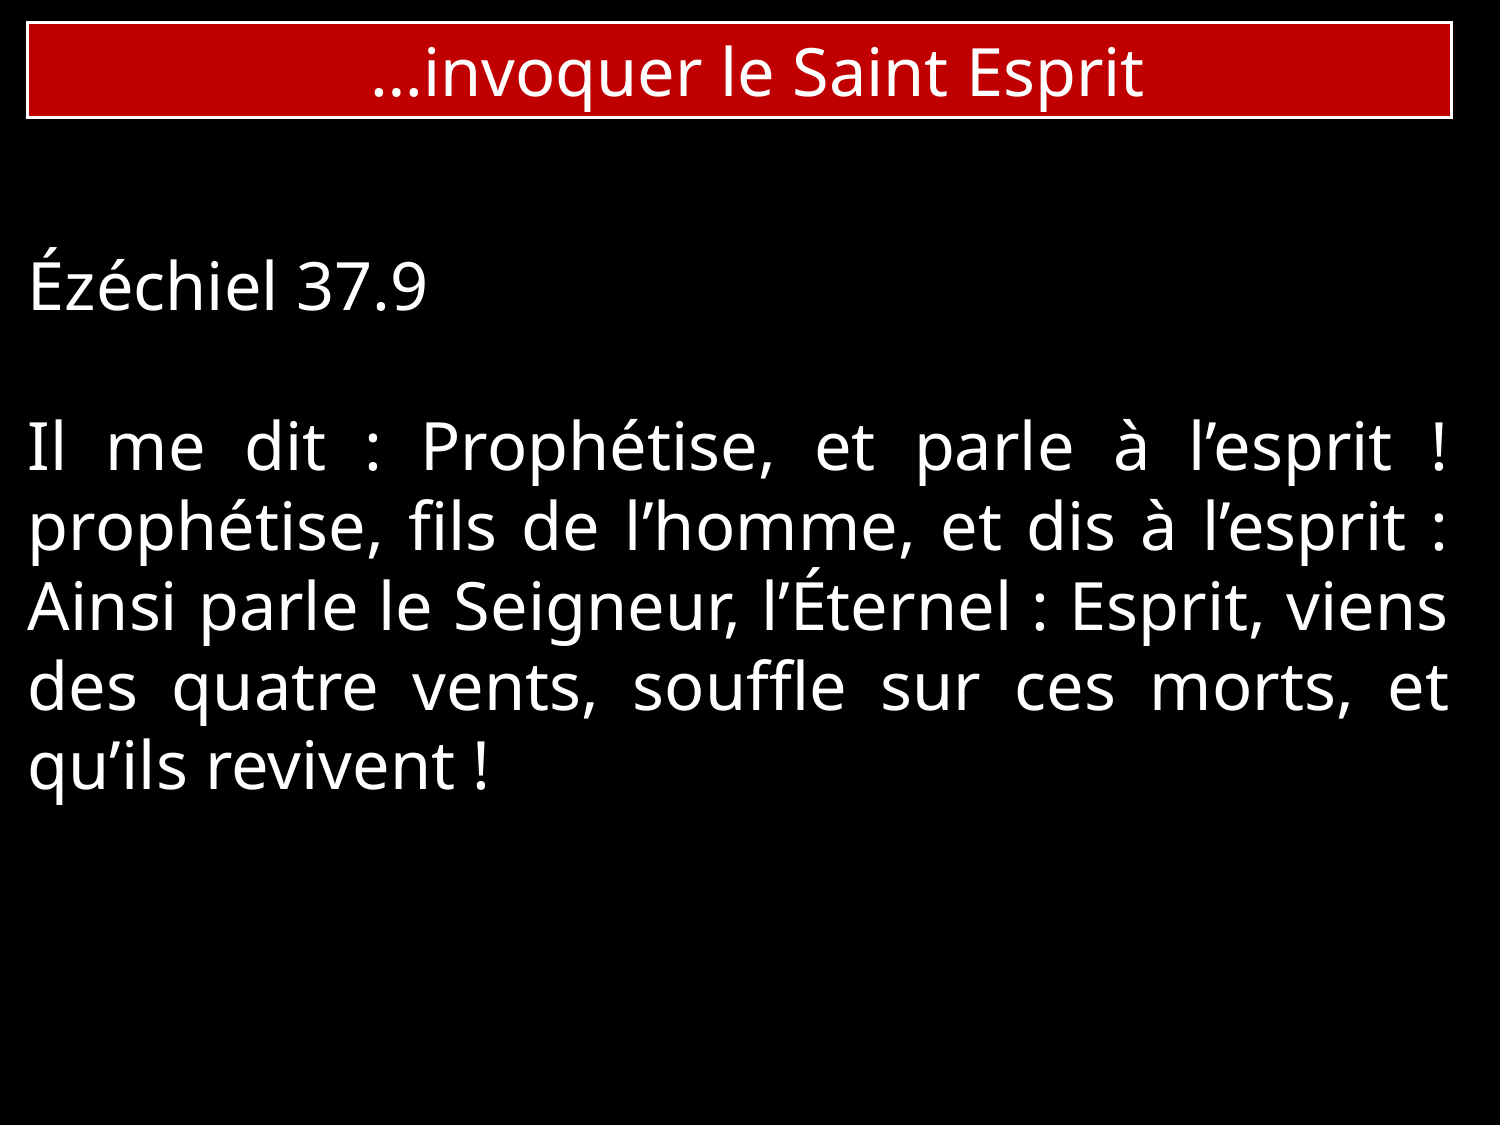

…invoquer le Saint Esprit
Ézéchiel 37.9
Il me dit : Prophétise, et parle à l’esprit ! prophétise, fils de l’homme, et dis à l’esprit : Ainsi parle le Seigneur, l’Éternel : Esprit, viens des quatre vents, souffle sur ces morts, et qu’ils revivent !